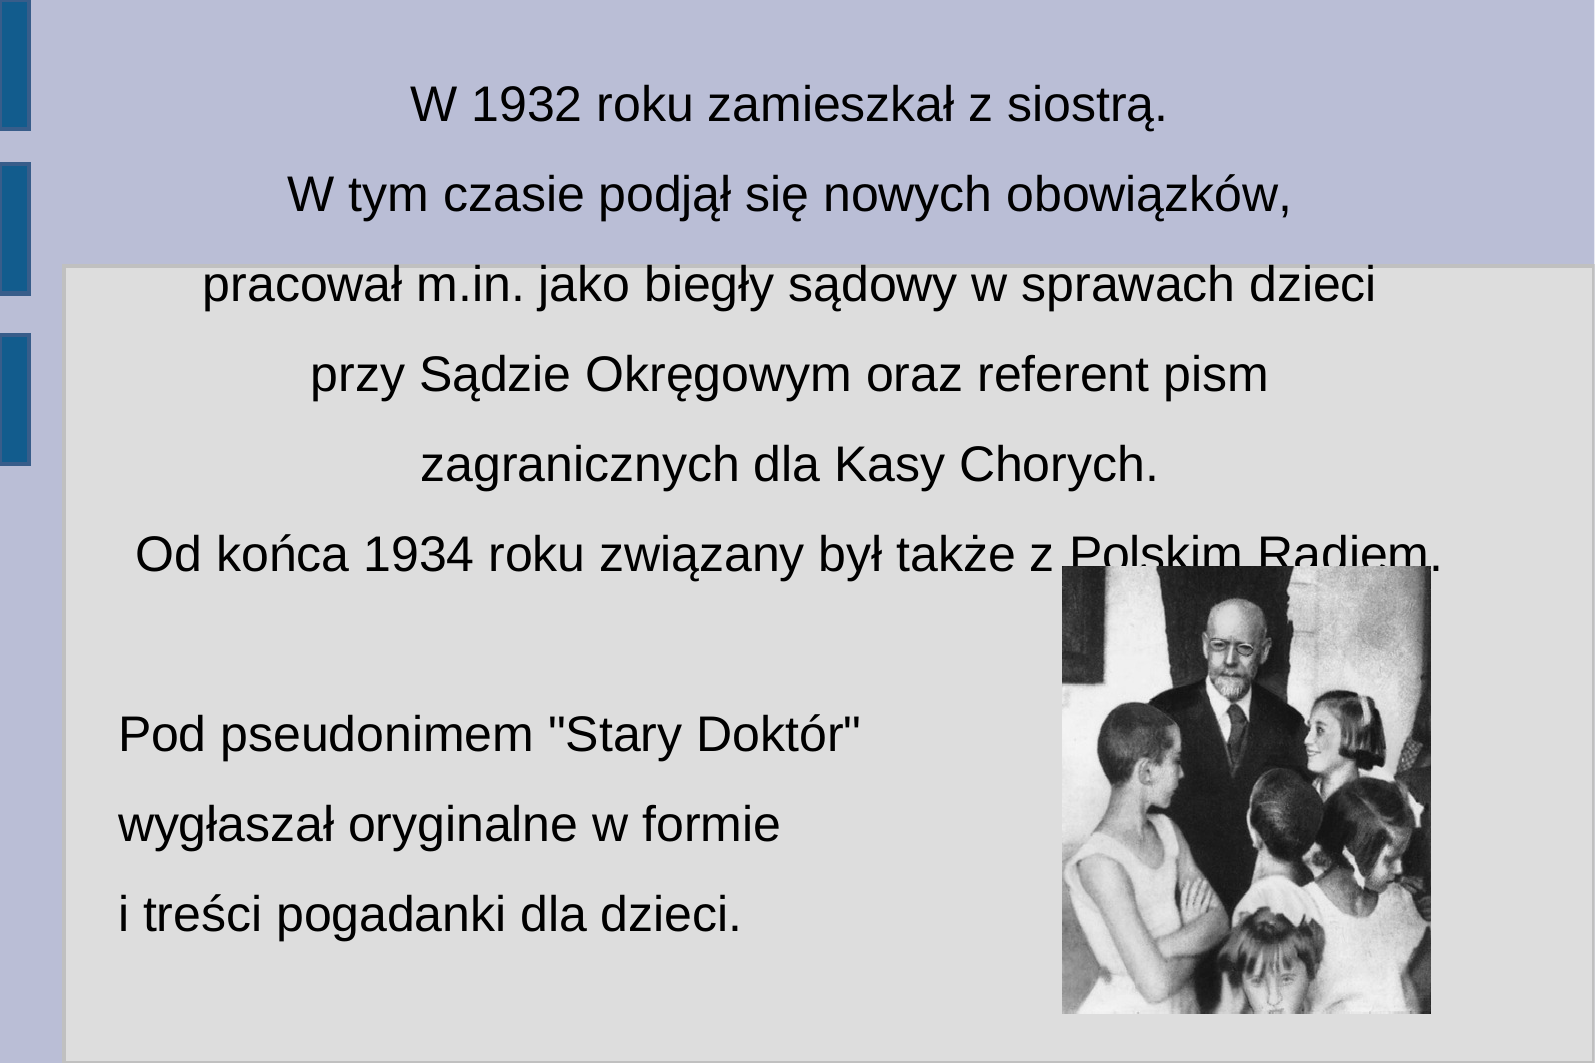

# W 1932 roku zamieszkał z siostrą.
W tym czasie podjął się nowych obowiązków,
pracował m.in. jako biegły sądowy w sprawach dzieci
przy Sądzie Okręgowym oraz referent pism
zagranicznych dla Kasy Chorych.
Od końca 1934 roku związany był także z Polskim Radiem.
Pod pseudonimem "Stary Doktór"
wygłaszał oryginalne w formie
i treści pogadanki dla dzieci.